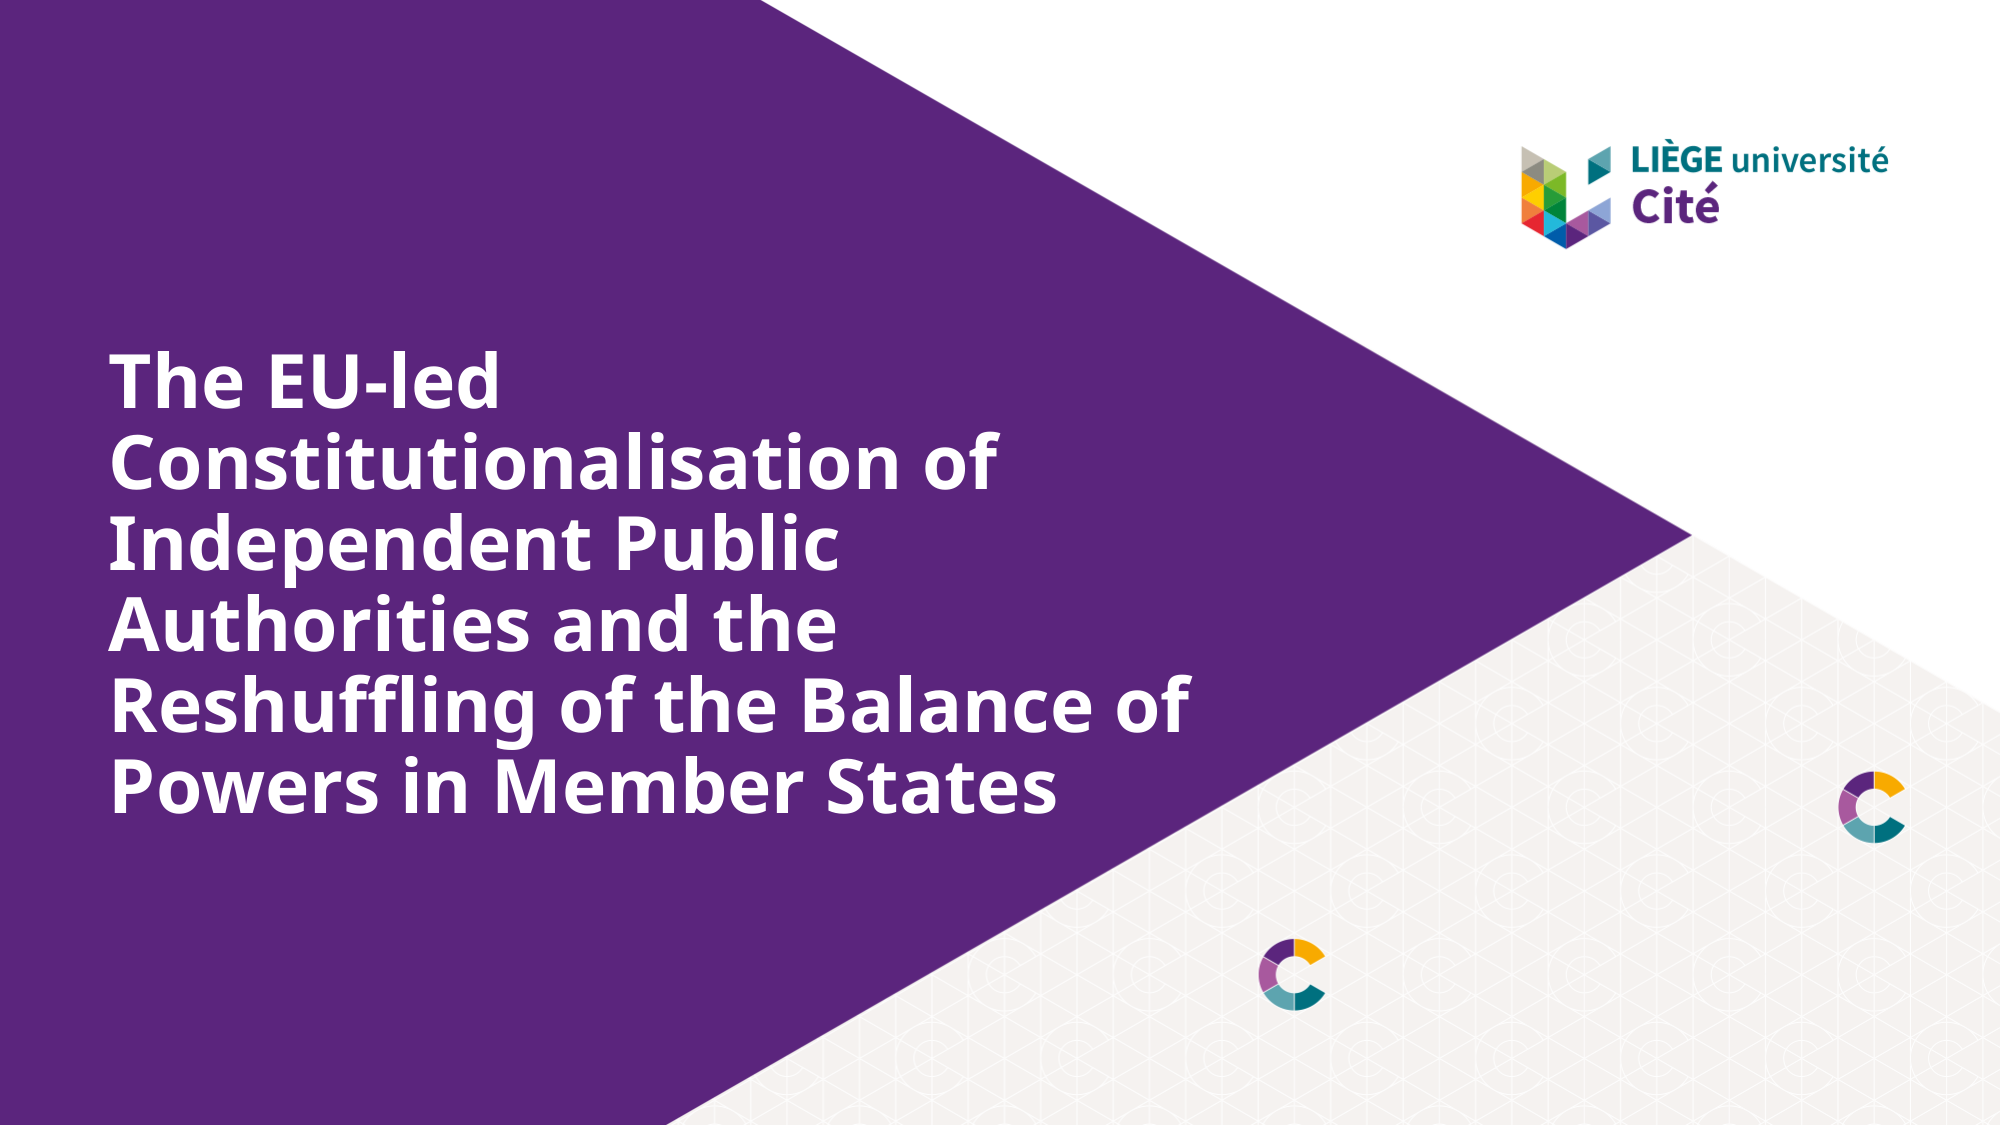

# The EU-led Constitutionalisation of Independent Public Authorities and the Reshuffling of the Balance of Powers in Member States